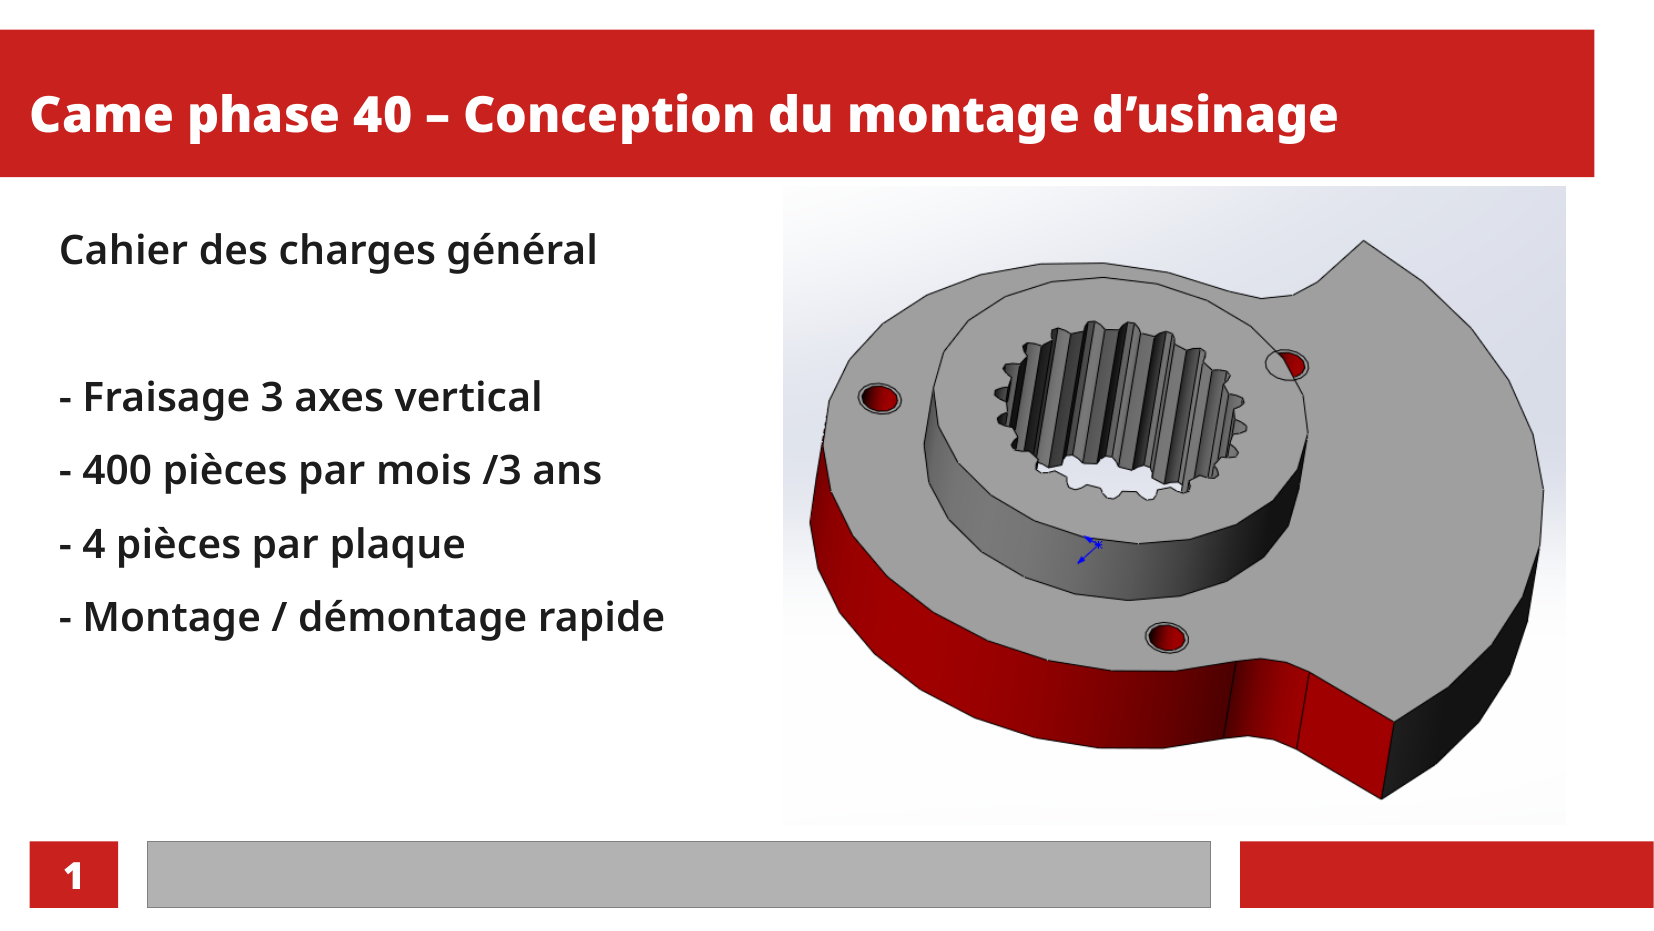

Came phase 40 – Conception du montage d’usinage
# Cahier des charges général
- Fraisage 3 axes vertical
- 400 pièces par mois /3 ans
- 4 pièces par plaque
- Montage / démontage rapide
1